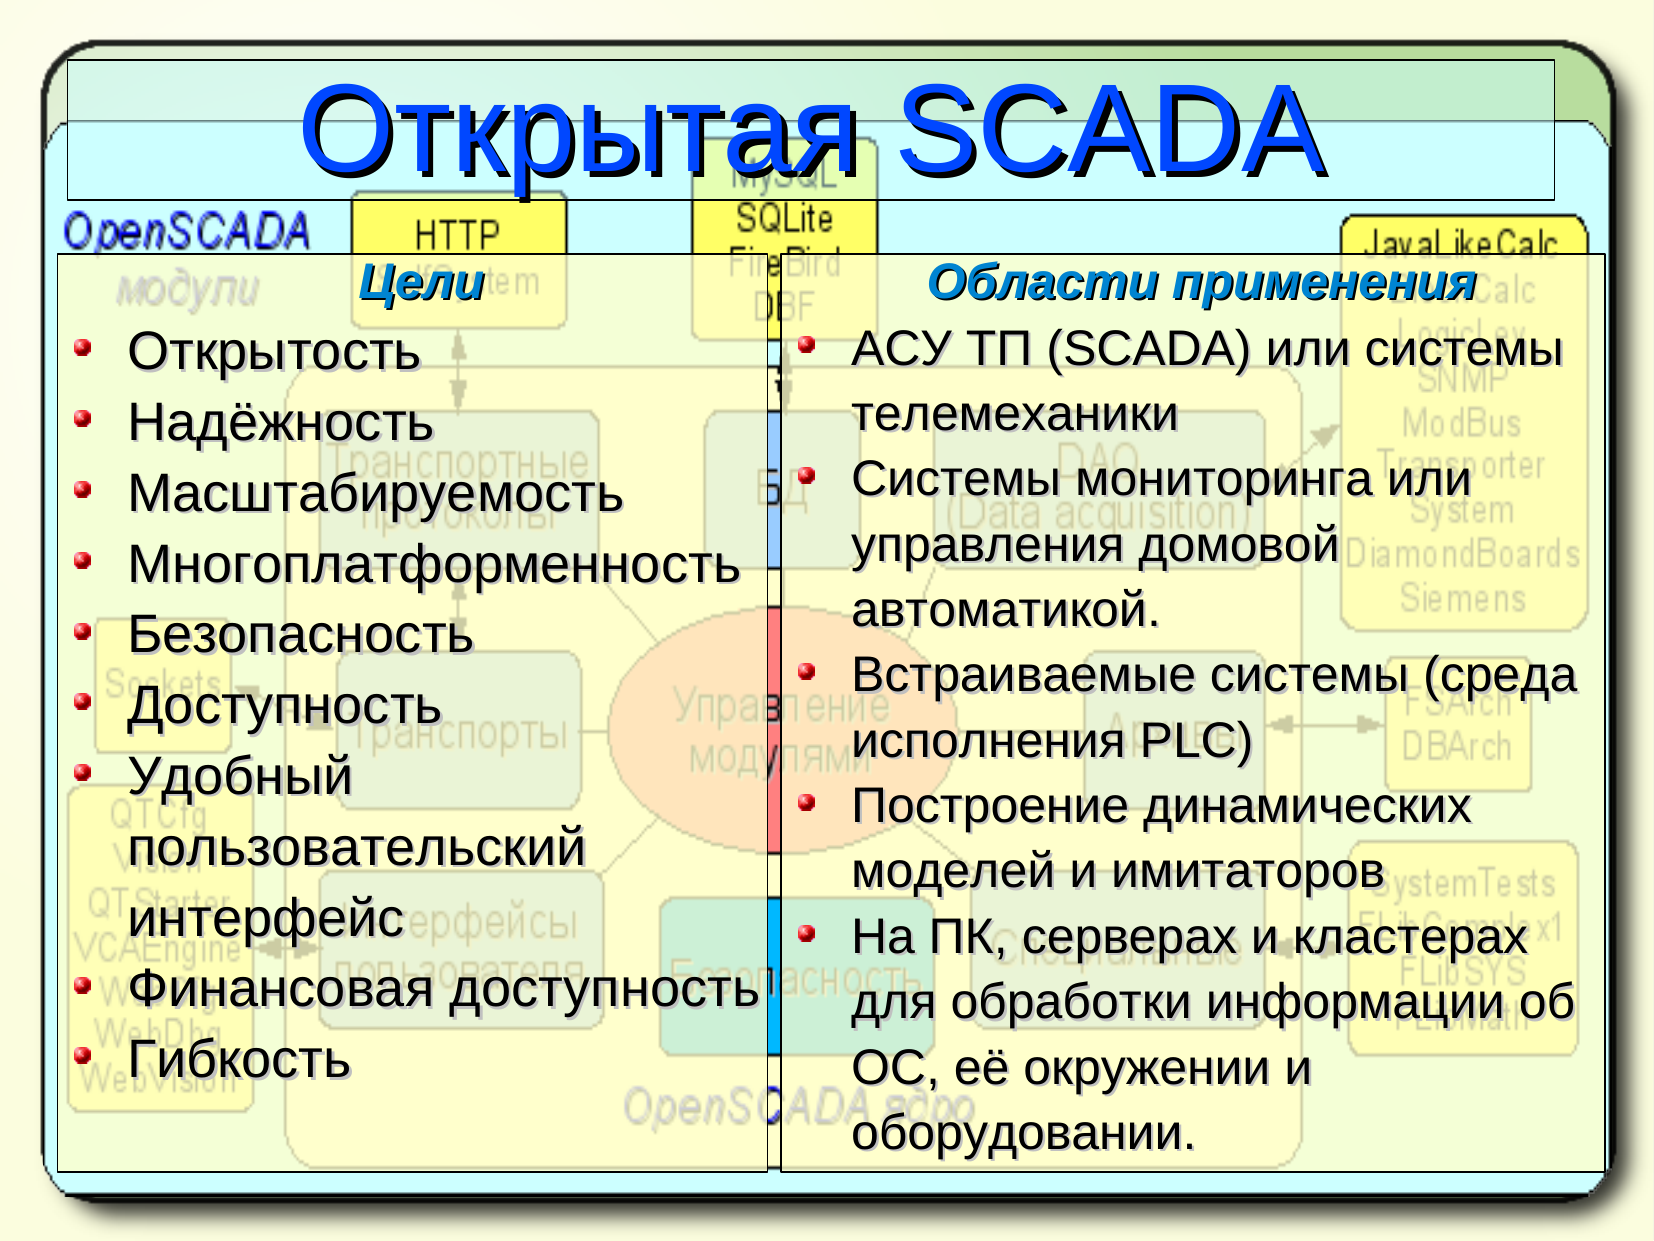

# Открытая SCADA
Цели
Открытость
Надёжность
Масштабируемость
Многоплатформенность
Безопасность
Доступность
Удобный пользовательский интерфейс
Финансовая доступность
Гибкость
Области применения
АСУ ТП (SCADA) или системы телемеханики
Системы мониторинга или управления домовой автоматикой.
Встраиваемые системы (среда исполнения PLC)
Построение динамических моделей и имитаторов
На ПК, серверах и кластерах для обработки информации об ОС, её окружении и оборудовании.